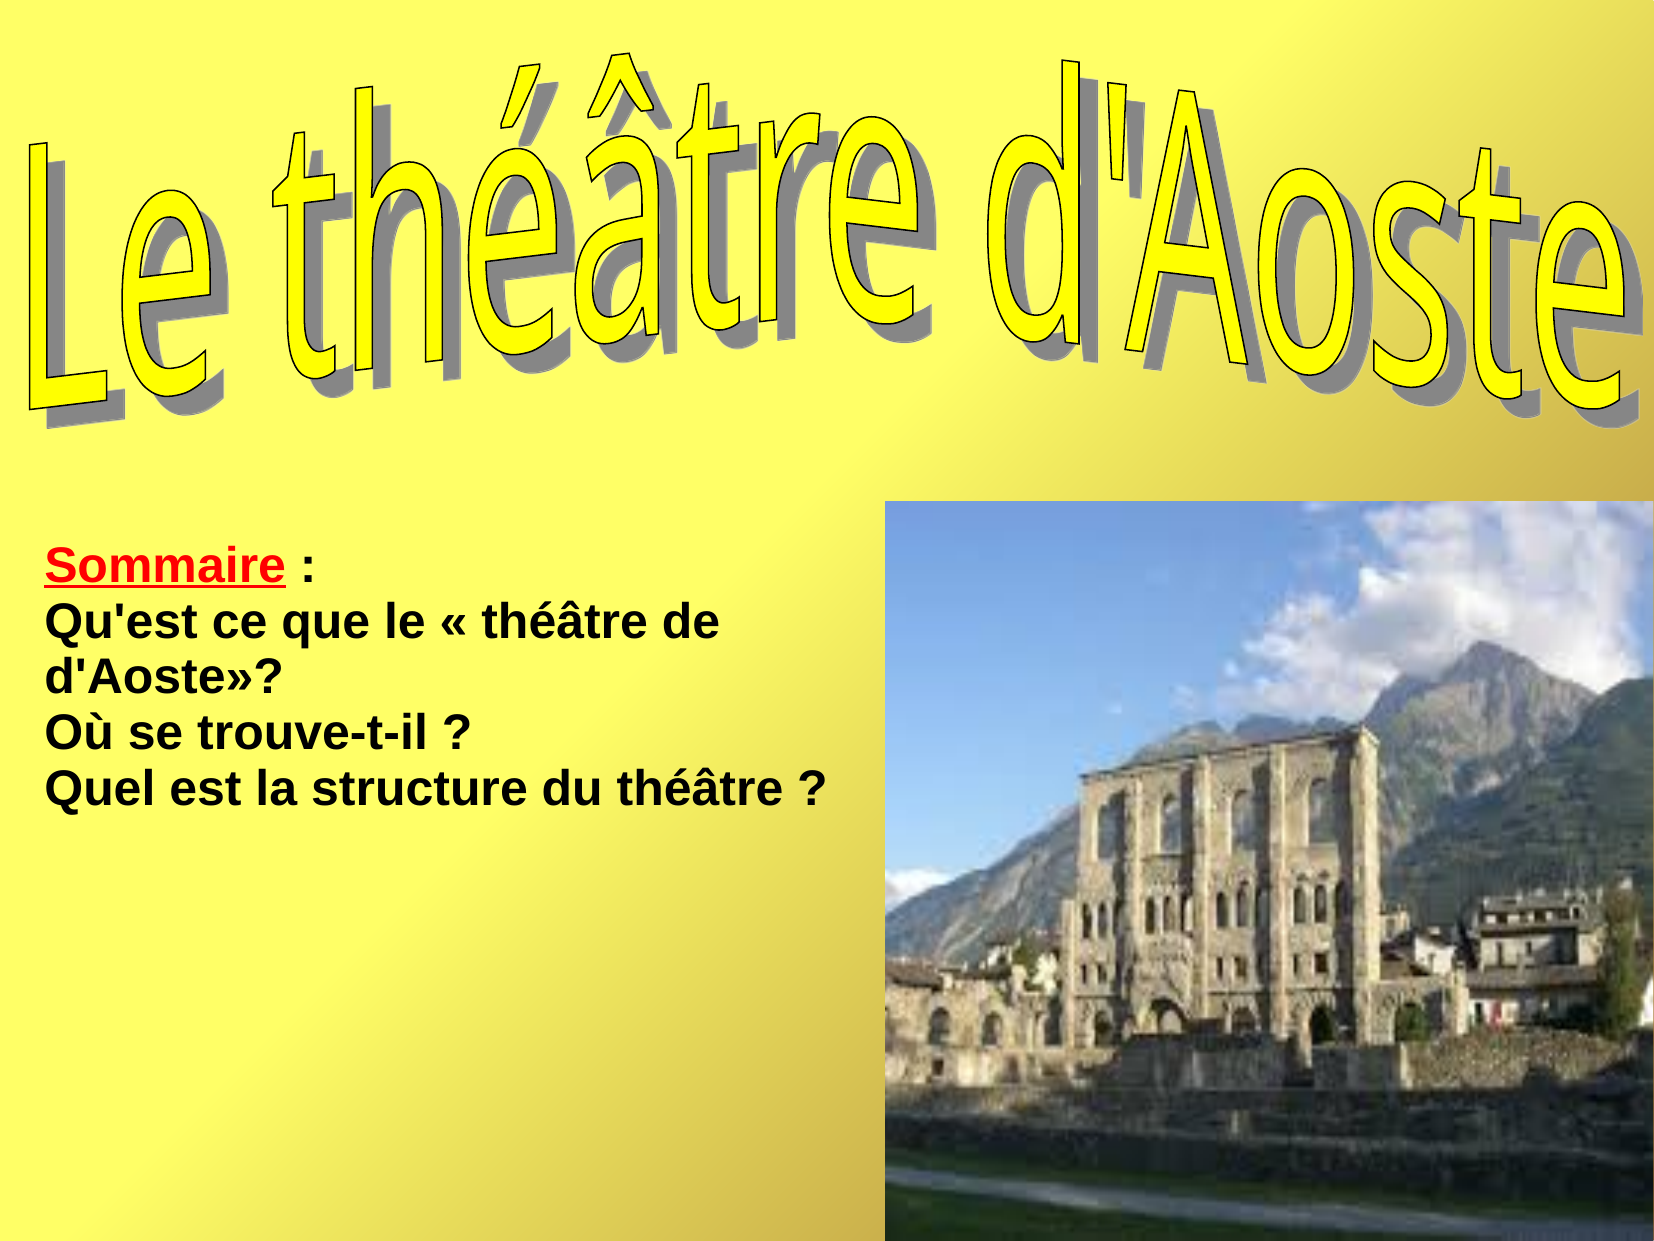

Le théâtre d'Aoste
Sommaire :
Qu'est ce que le « théâtre de d'Aoste»?
Où se trouve-t-il ?
Quel est la structure du théâtre ?